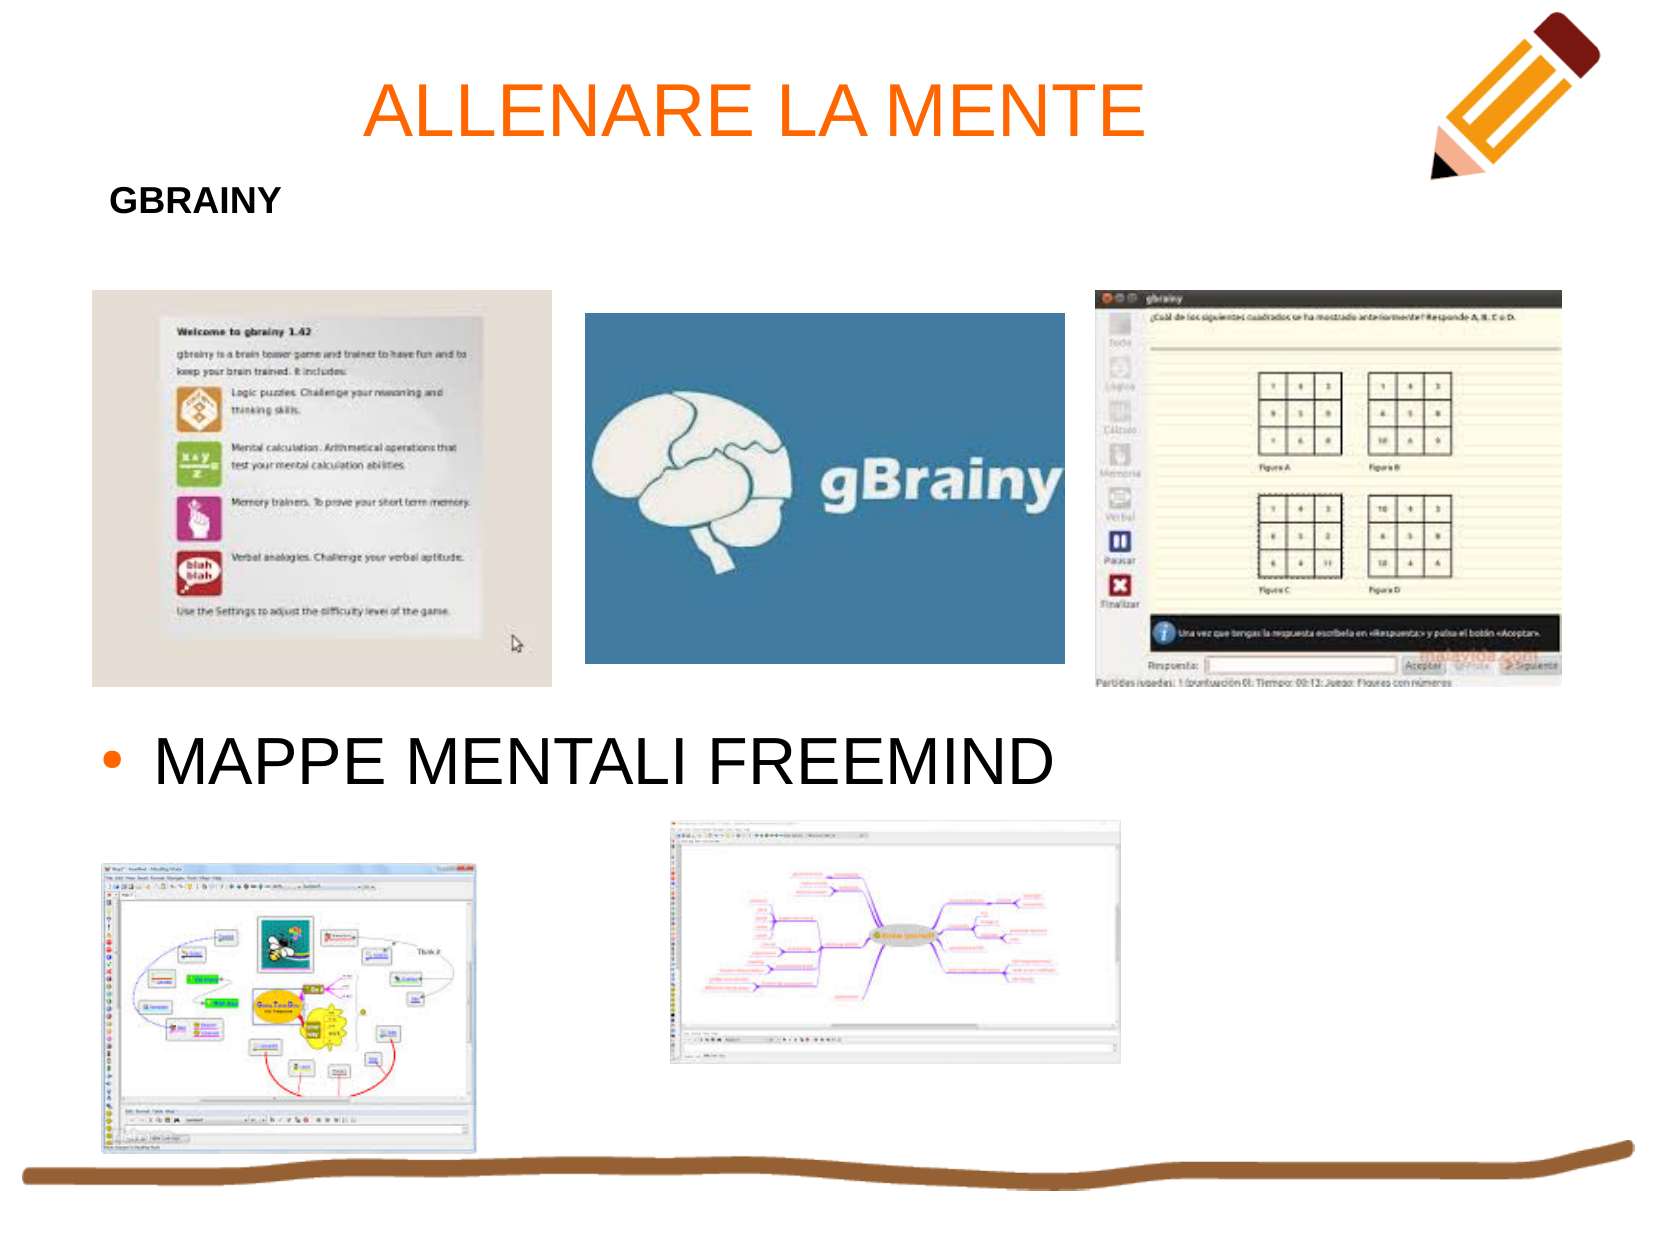

# ALLENARE LA MENTE
GBRAINY
MAPPE MENTALI FREEMIND